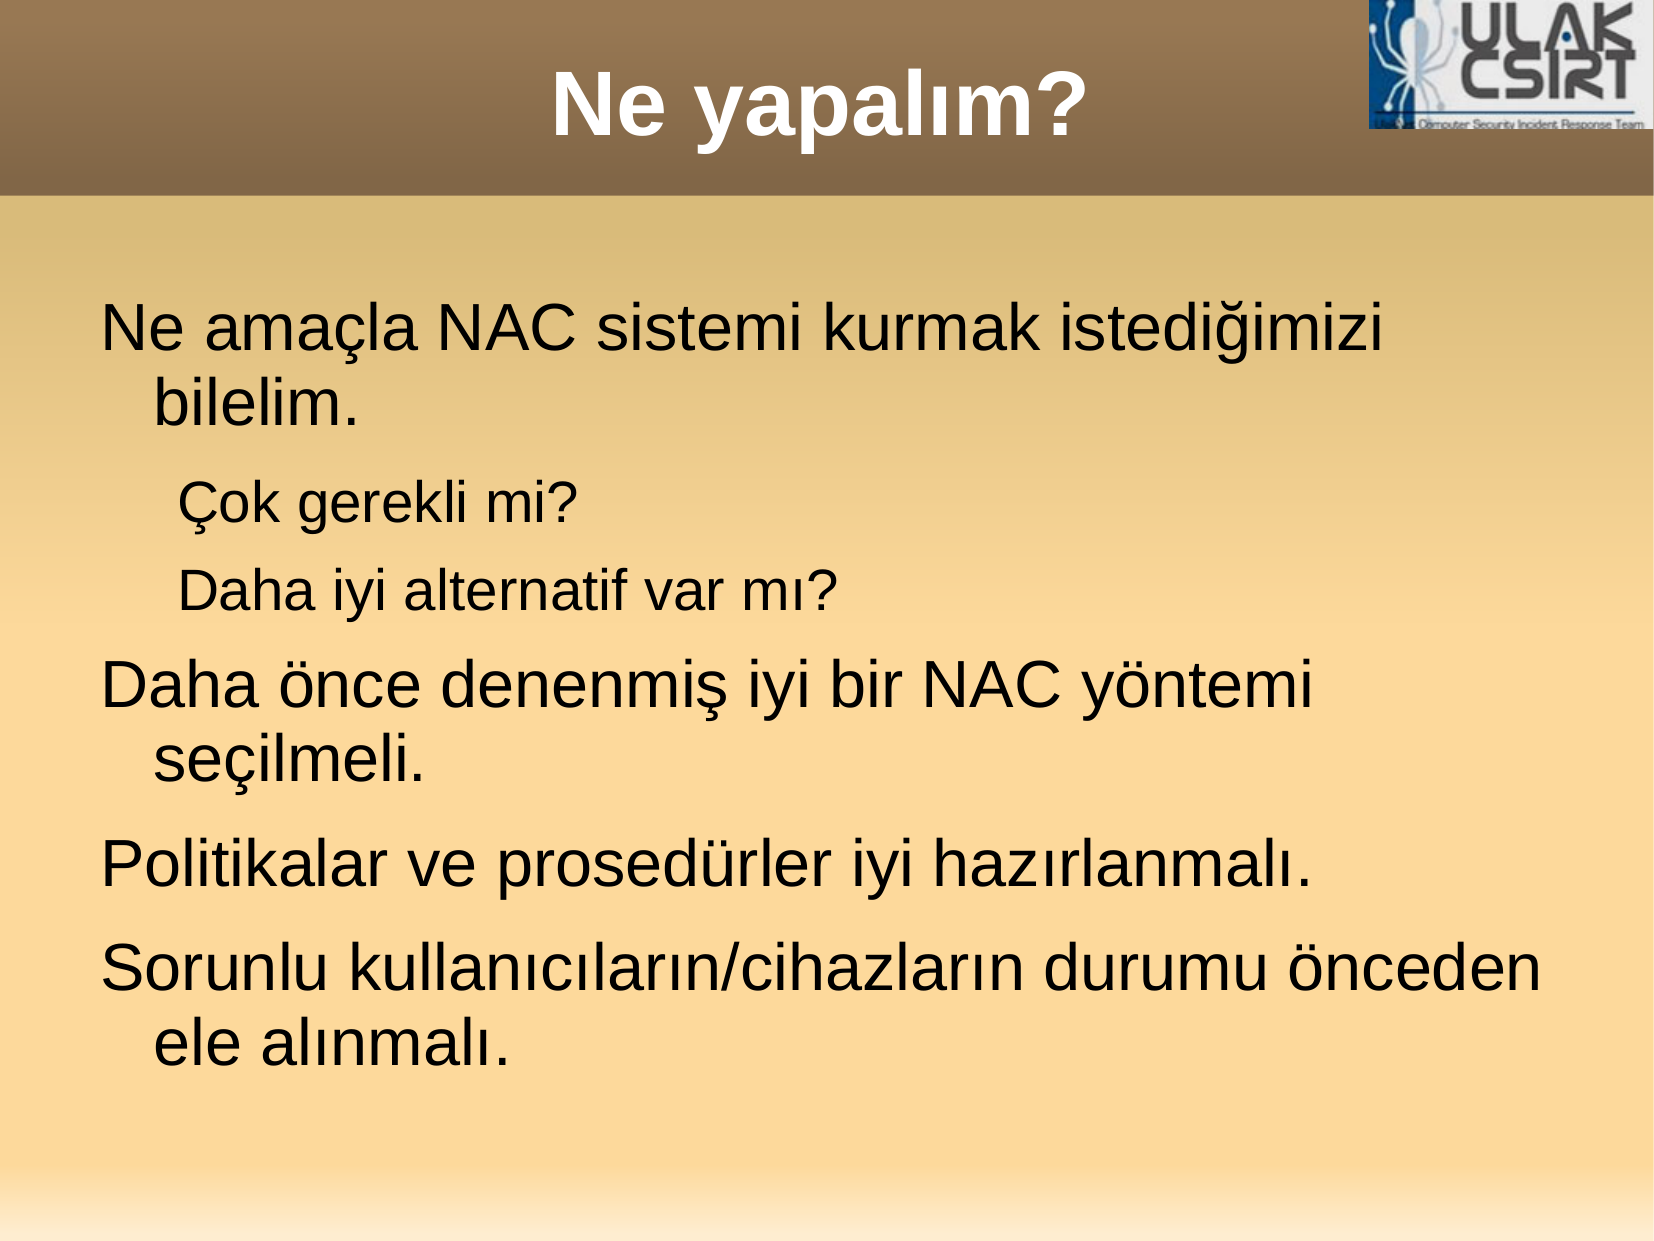

# Ne yapalım?
Ne amaçla NAC sistemi kurmak istediğimizi bilelim.
Çok gerekli mi?
Daha iyi alternatif var mı?
Daha önce denenmiş iyi bir NAC yöntemi seçilmeli.
Politikalar ve prosedürler iyi hazırlanmalı.
Sorunlu kullanıcıların/cihazların durumu önceden ele alınmalı.